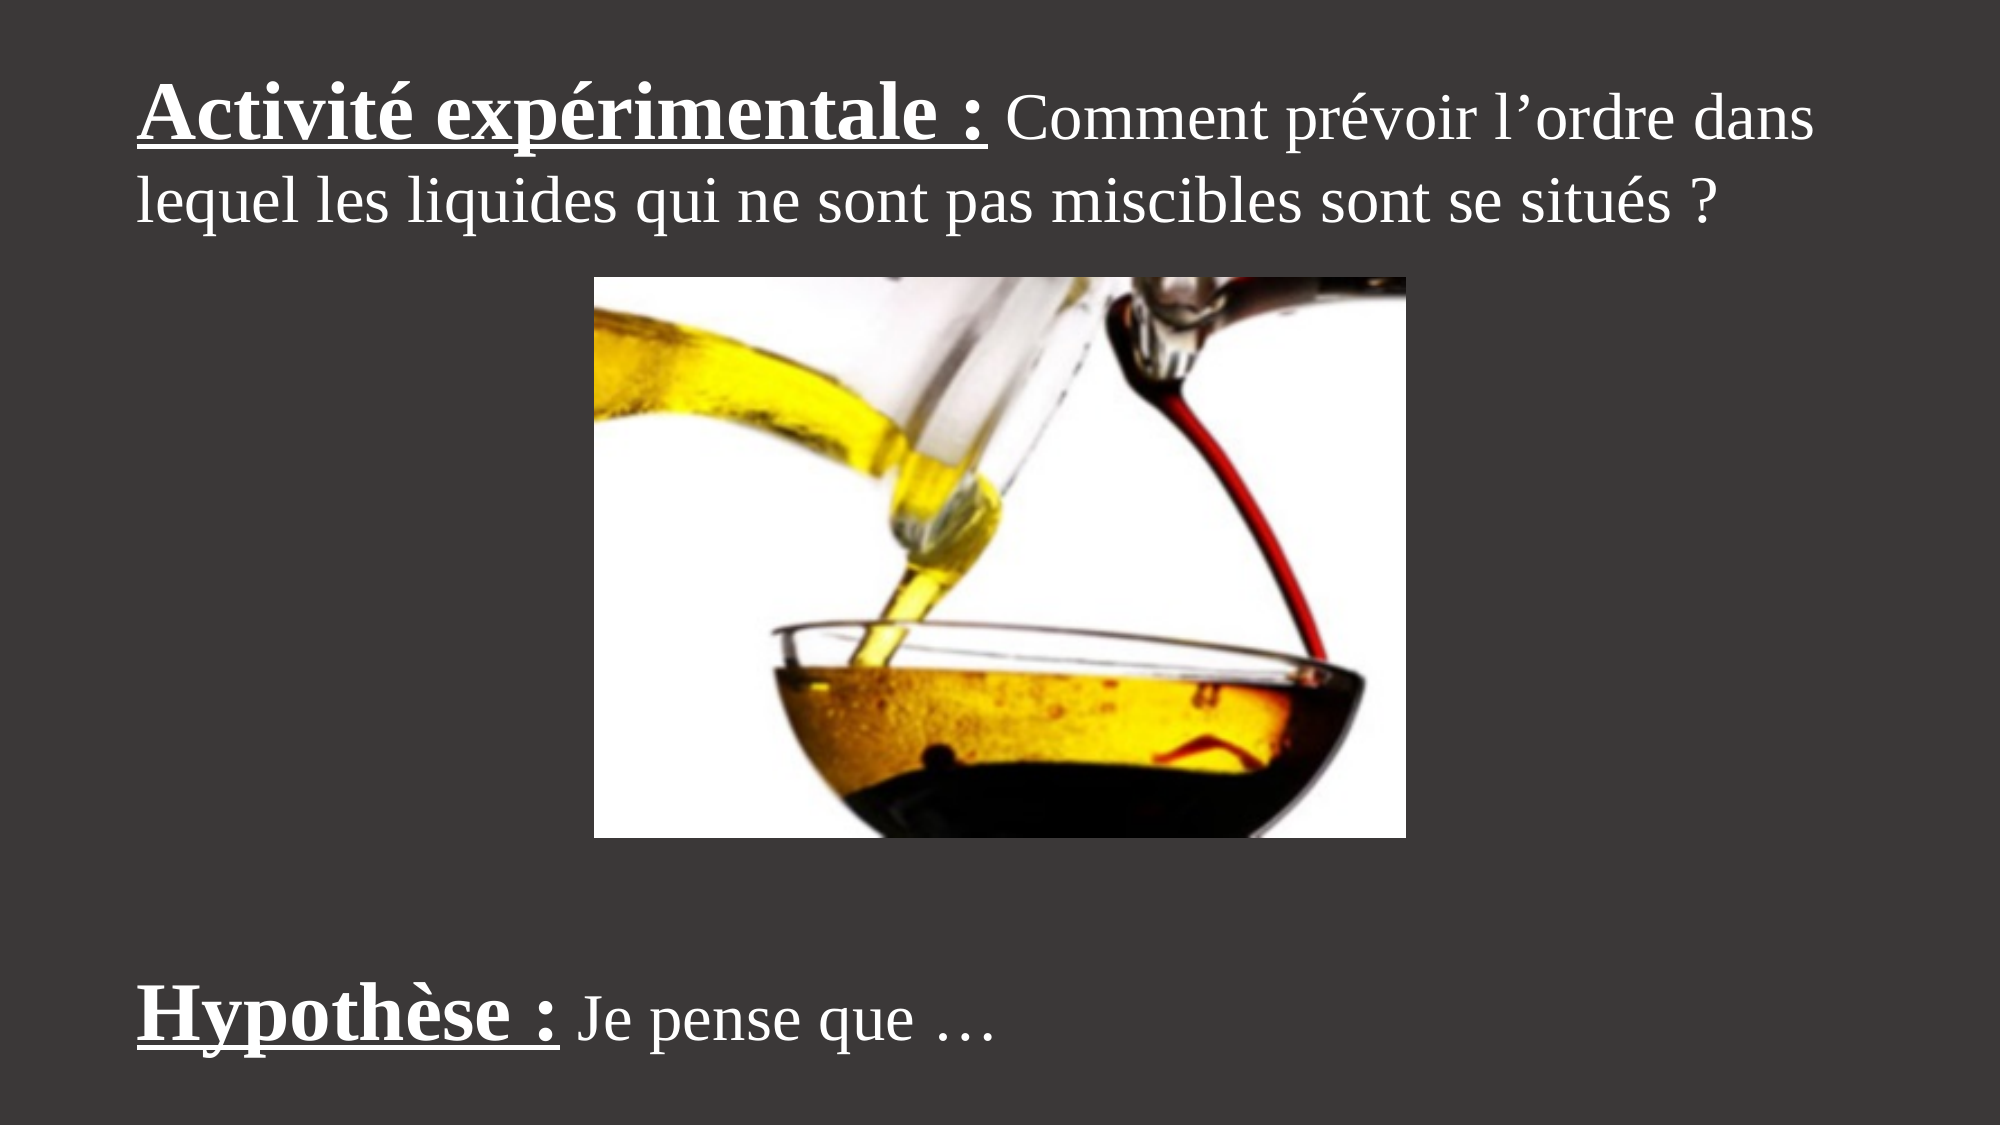

Activité expérimentale : Comment prévoir l’ordre dans lequel les liquides qui ne sont pas miscibles sont se situés ?
Hypothèse : Je pense que …